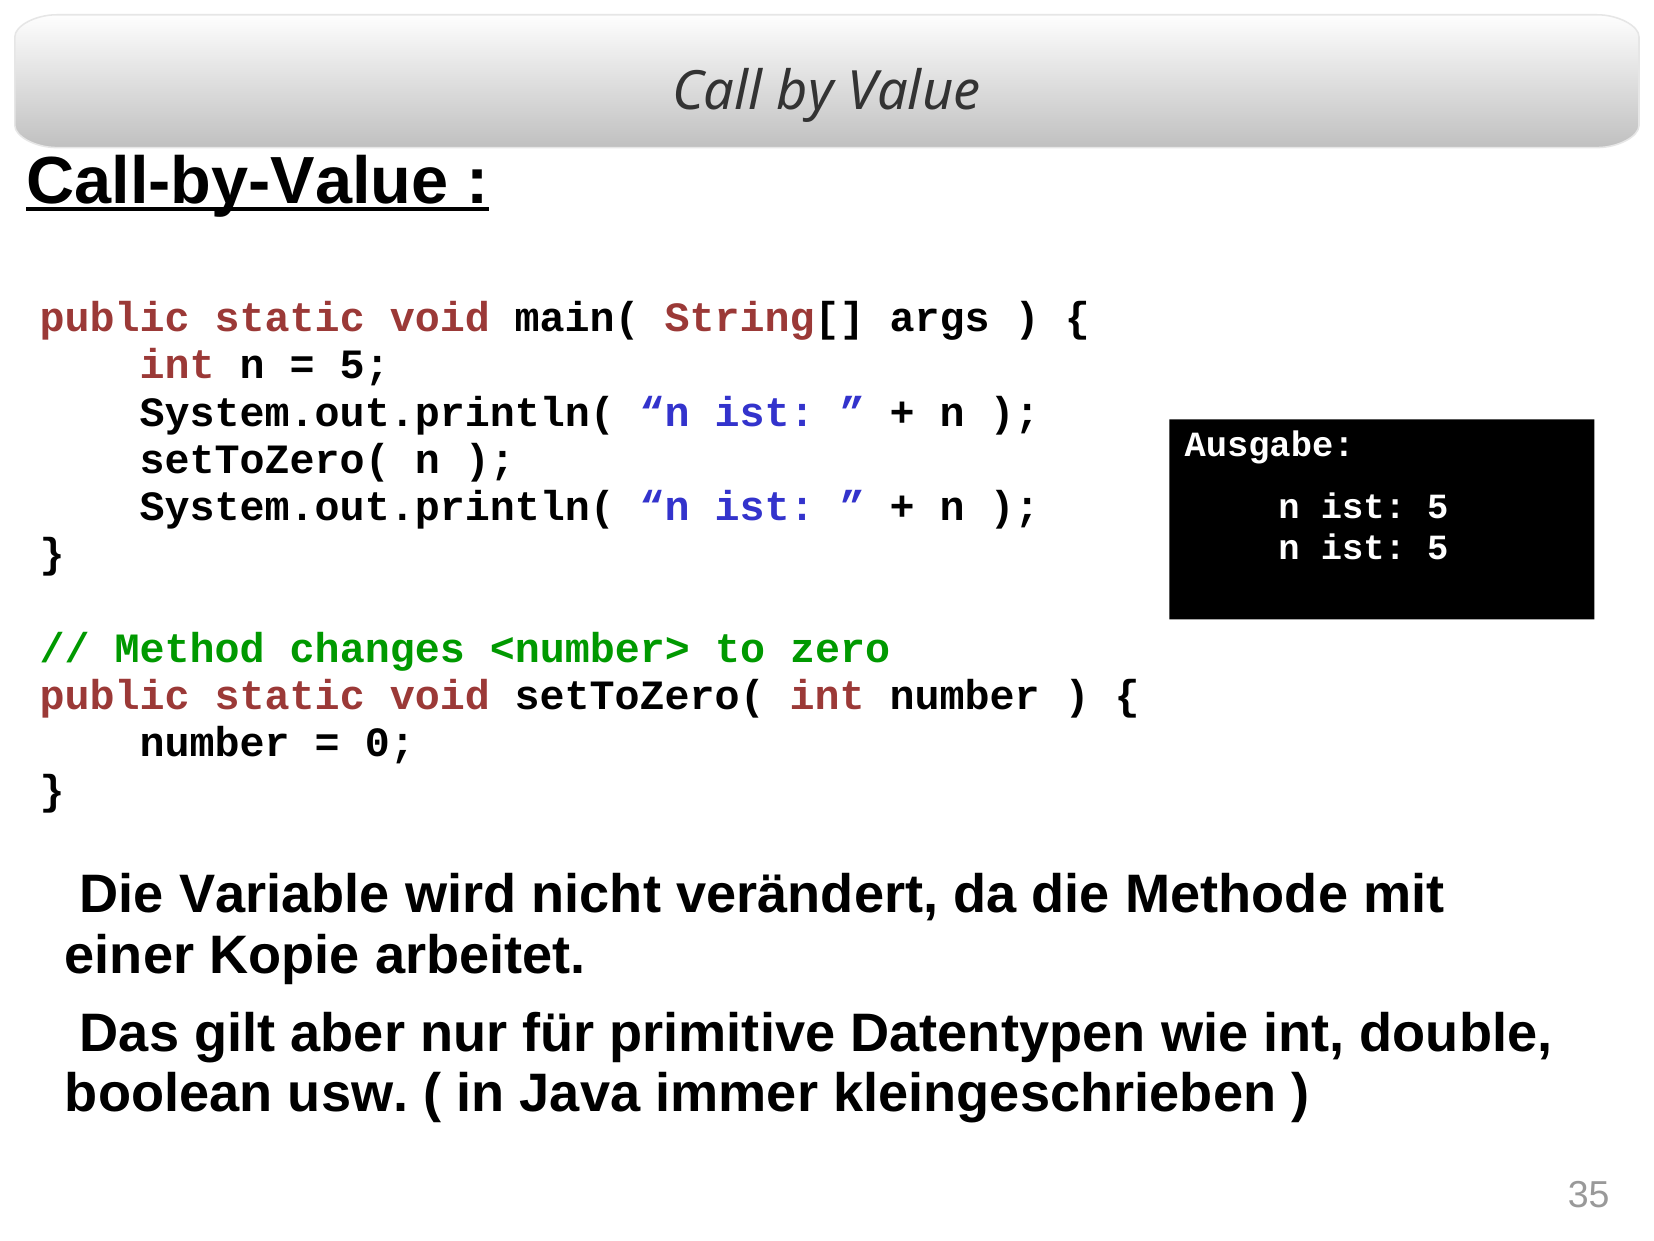

# Call by Value
Call-by-Value :
public static void main( String[] args ) {
 int n = 5;
 System.out.println( “n ist: ” + n );
 setToZero( n );
 System.out.println( “n ist: ” + n );
}
// Method changes to zero
public static void setToZero( int number ) {
 number = 0;
}
Ausgabe:
n ist: 5
n ist: 5
 Die Variable wird nicht verändert, da die Methode mit einer Kopie arbeitet.
 Das gilt aber nur für primitive Datentypen wie int, double, boolean usw. ( in Java immer kleingeschrieben )